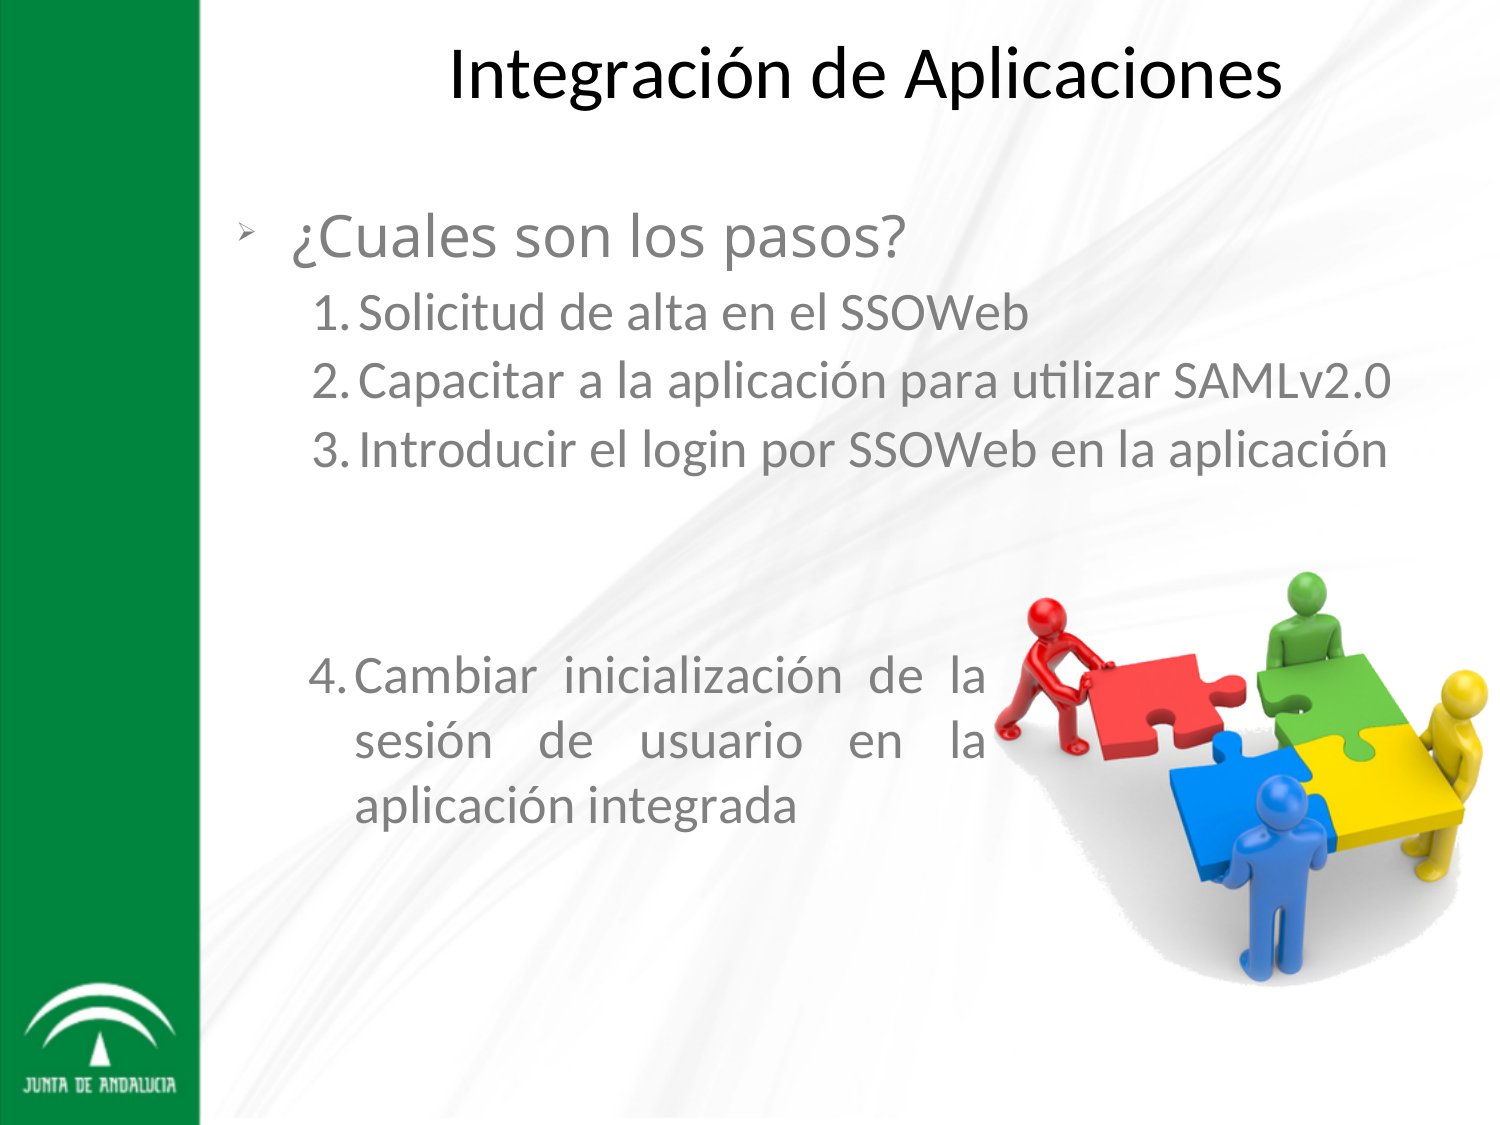

# Integración de Aplicaciones
¿Cuales son los pasos?
Solicitud de alta en el SSOWeb
Capacitar a la aplicación para utilizar SAMLv2.0
Introducir el login por SSOWeb en la aplicación
Cambiar inicialización de la sesión de usuario en la aplicación integrada